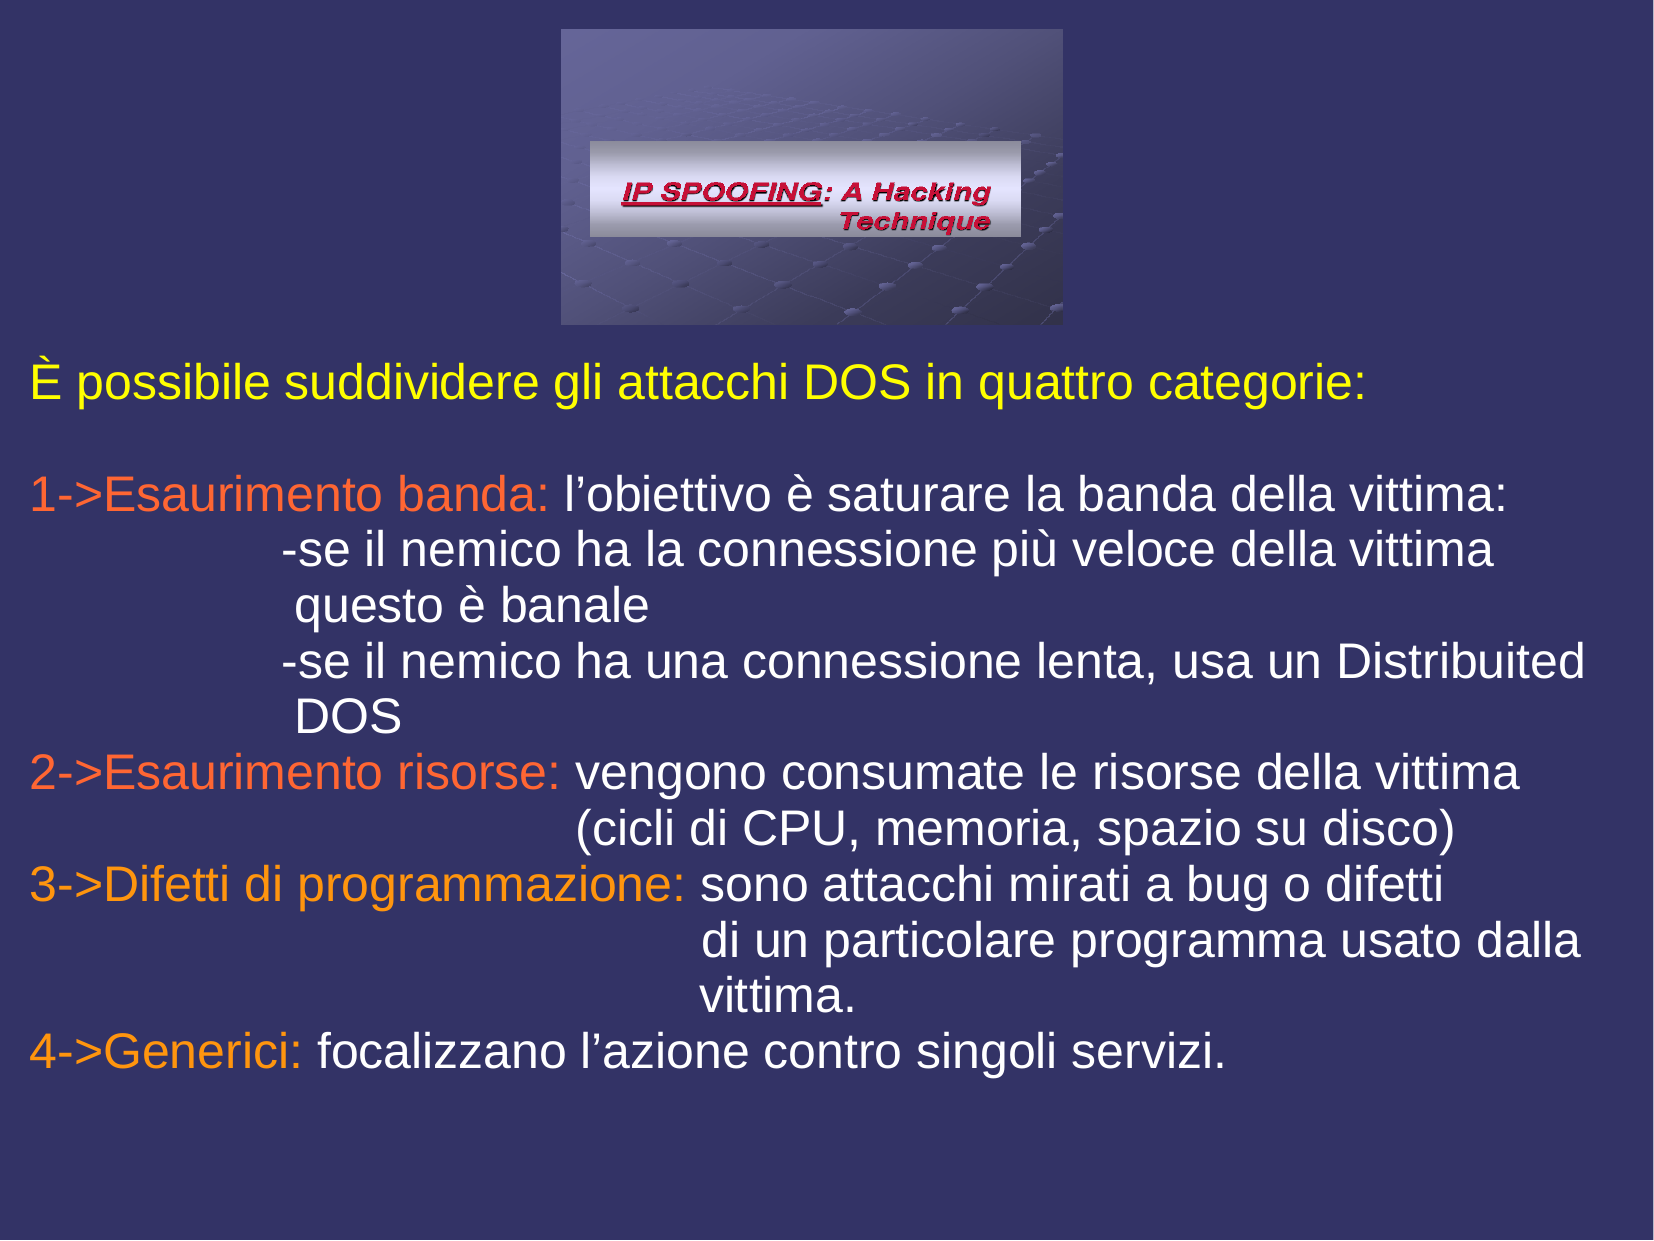

È possibile suddividere gli attacchi DOS in quattro categorie:
1->Esaurimento banda: l’obiettivo è saturare la banda della vittima:
 -se il nemico ha la connessione più veloce della vittima questo è banale
 -se il nemico ha una connessione lenta, usa un Distribuited DOS
2->Esaurimento risorse: vengono consumate le risorse della vittima
 (cicli di CPU, memoria, spazio su disco)
3->Difetti di programmazione: sono attacchi mirati a bug o difetti
 di un particolare programma usato dalla vittima.
4->Generici: focalizzano l’azione contro singoli servizi.